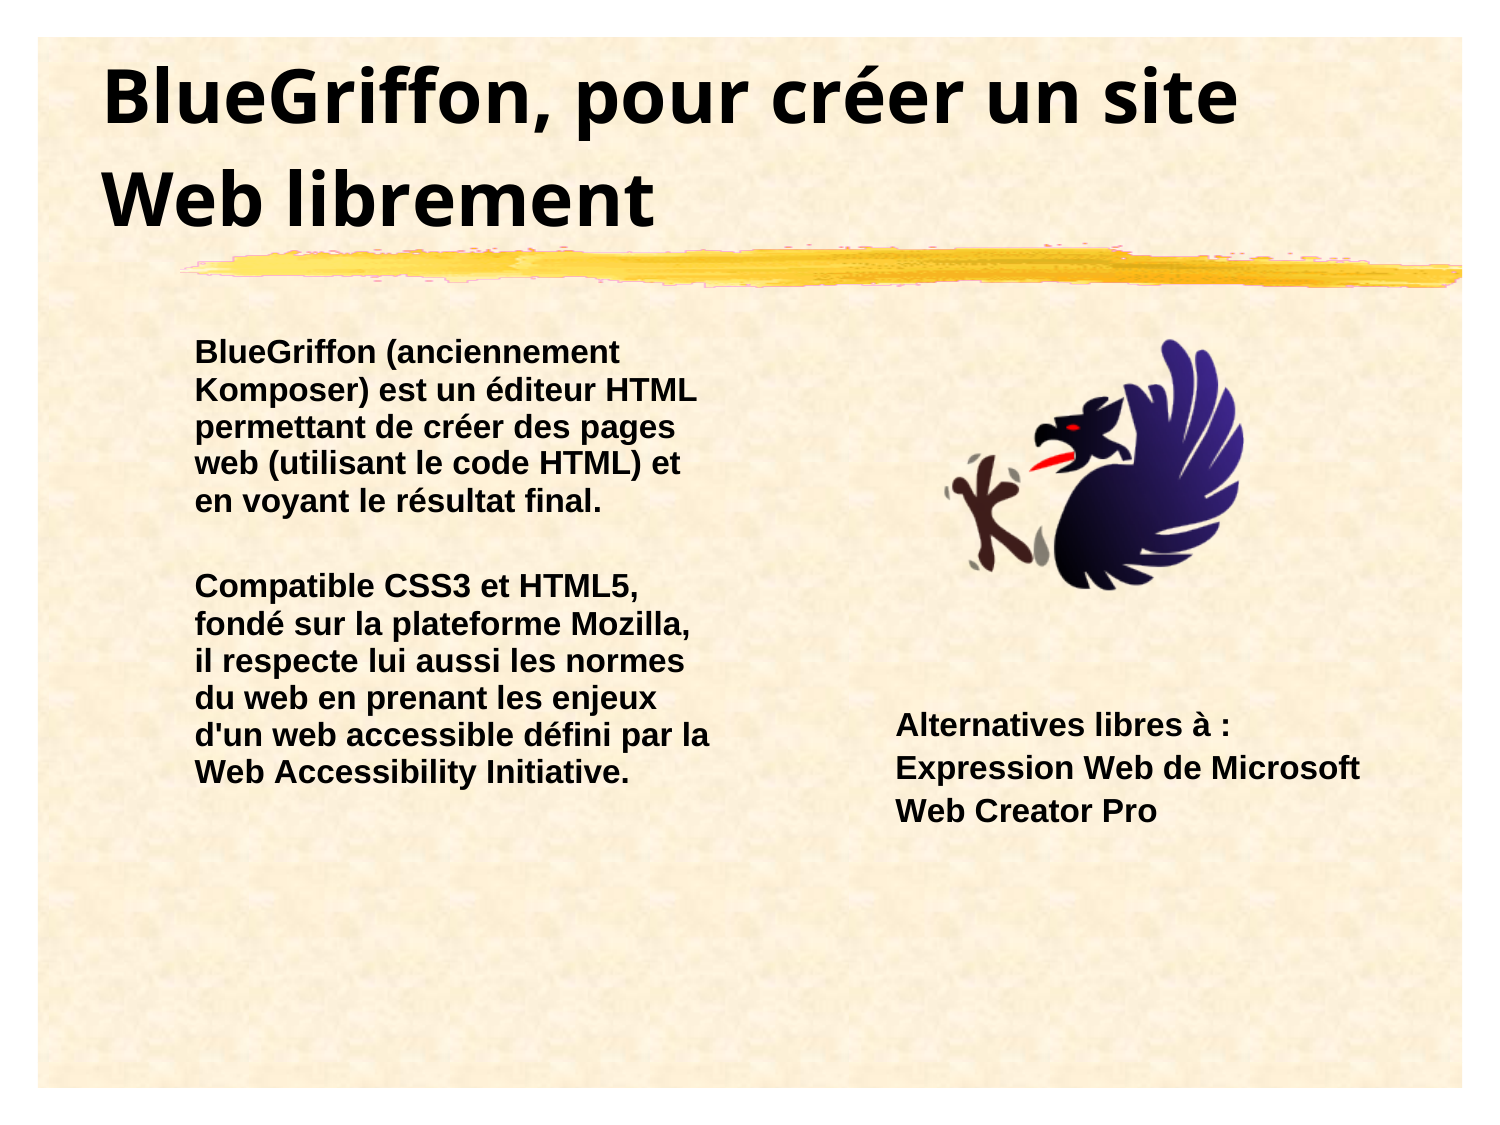

# BlueGriffon, pour créer un site Web librement
BlueGriffon (anciennement Komposer) est un éditeur HTML permettant de créer des pages web (utilisant le code HTML) et en voyant le résultat final.
Compatible CSS3 et HTML5, fondé sur la plateforme Mozilla, il respecte lui aussi les normes du web en prenant les enjeux d'un web accessible défini par la Web Accessibility Initiative.
Alternatives libres à :
Expression Web de Microsoft
Web Creator Pro